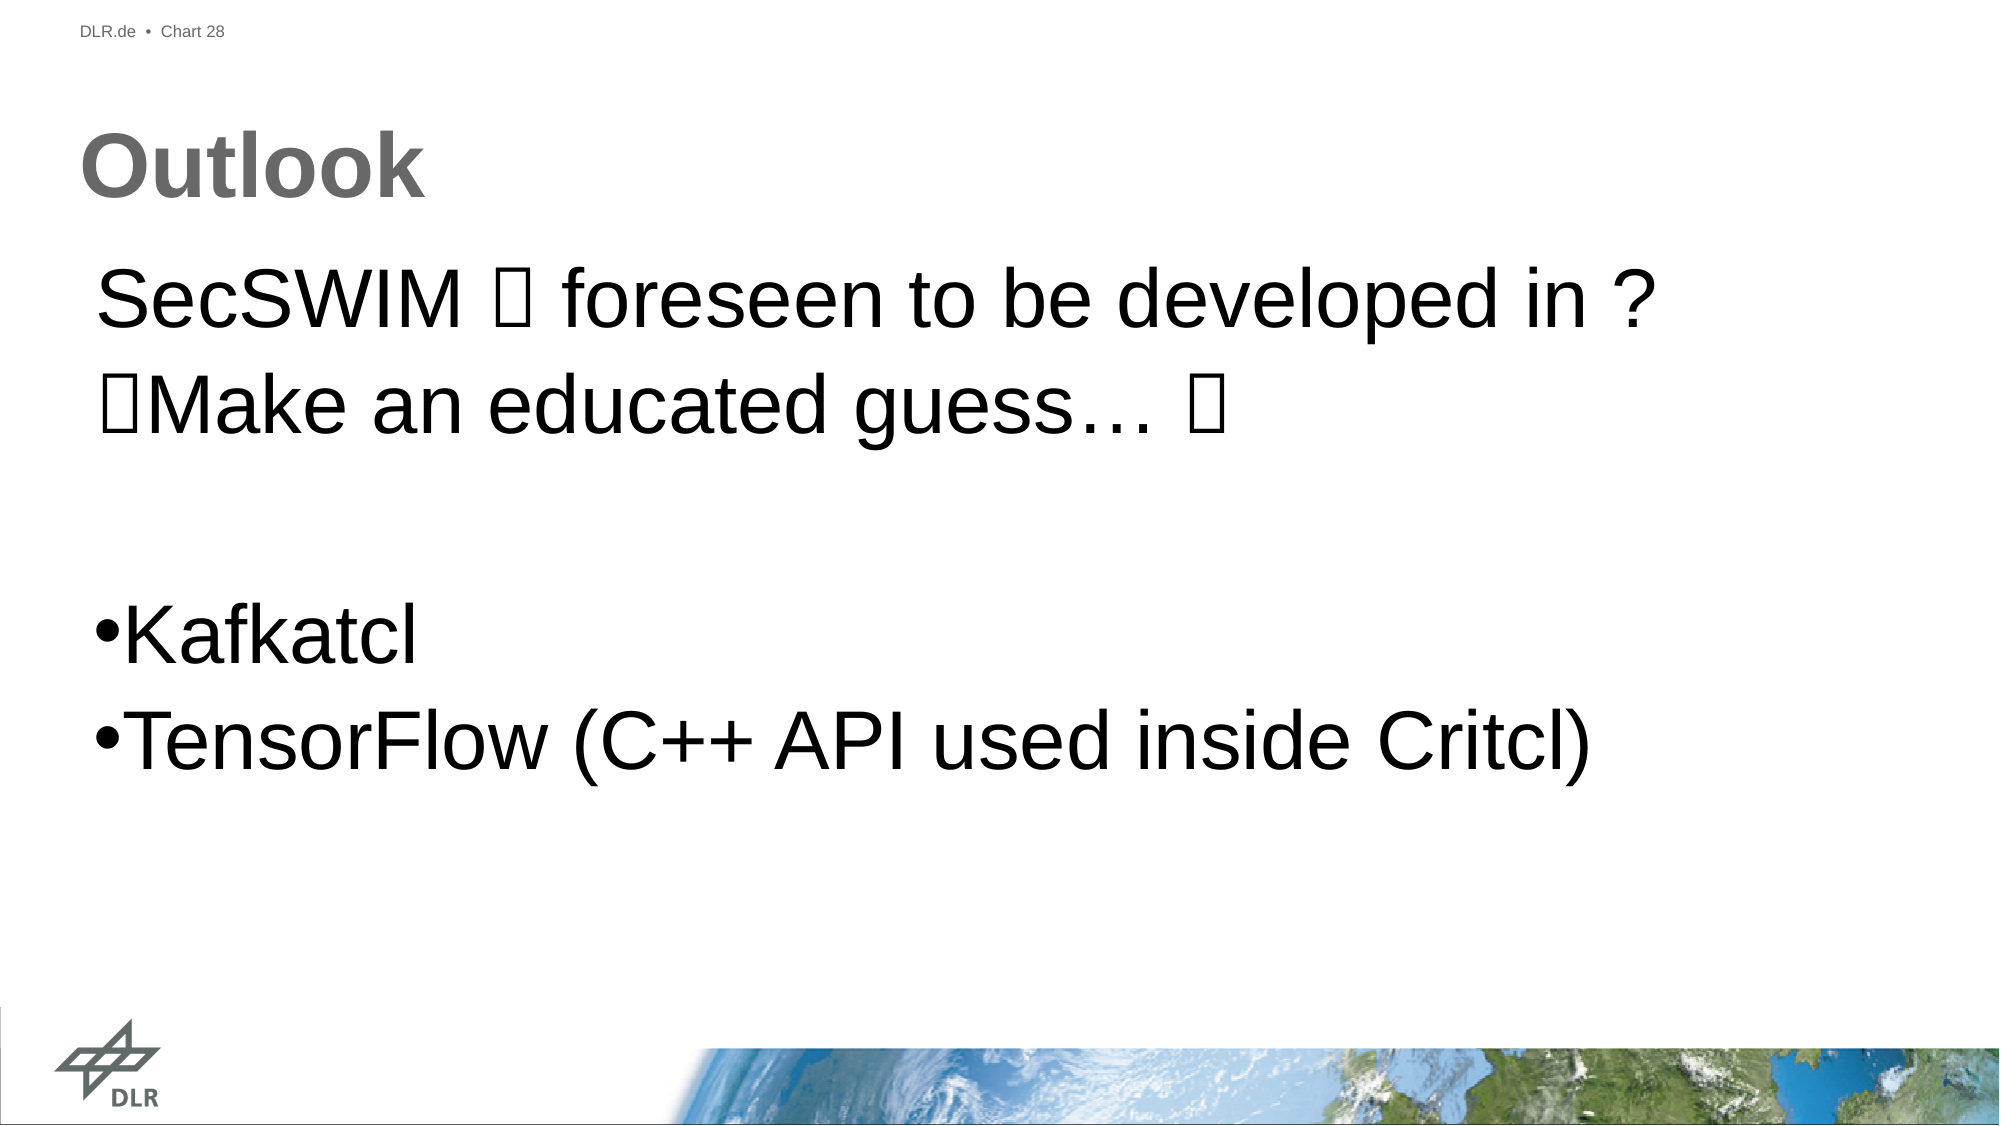

DLR.de • Chart
# Outlook
SecSWIM  foreseen to be developed in ?
Make an educated guess… 
Kafkatcl
TensorFlow (C++ API used inside Critcl)